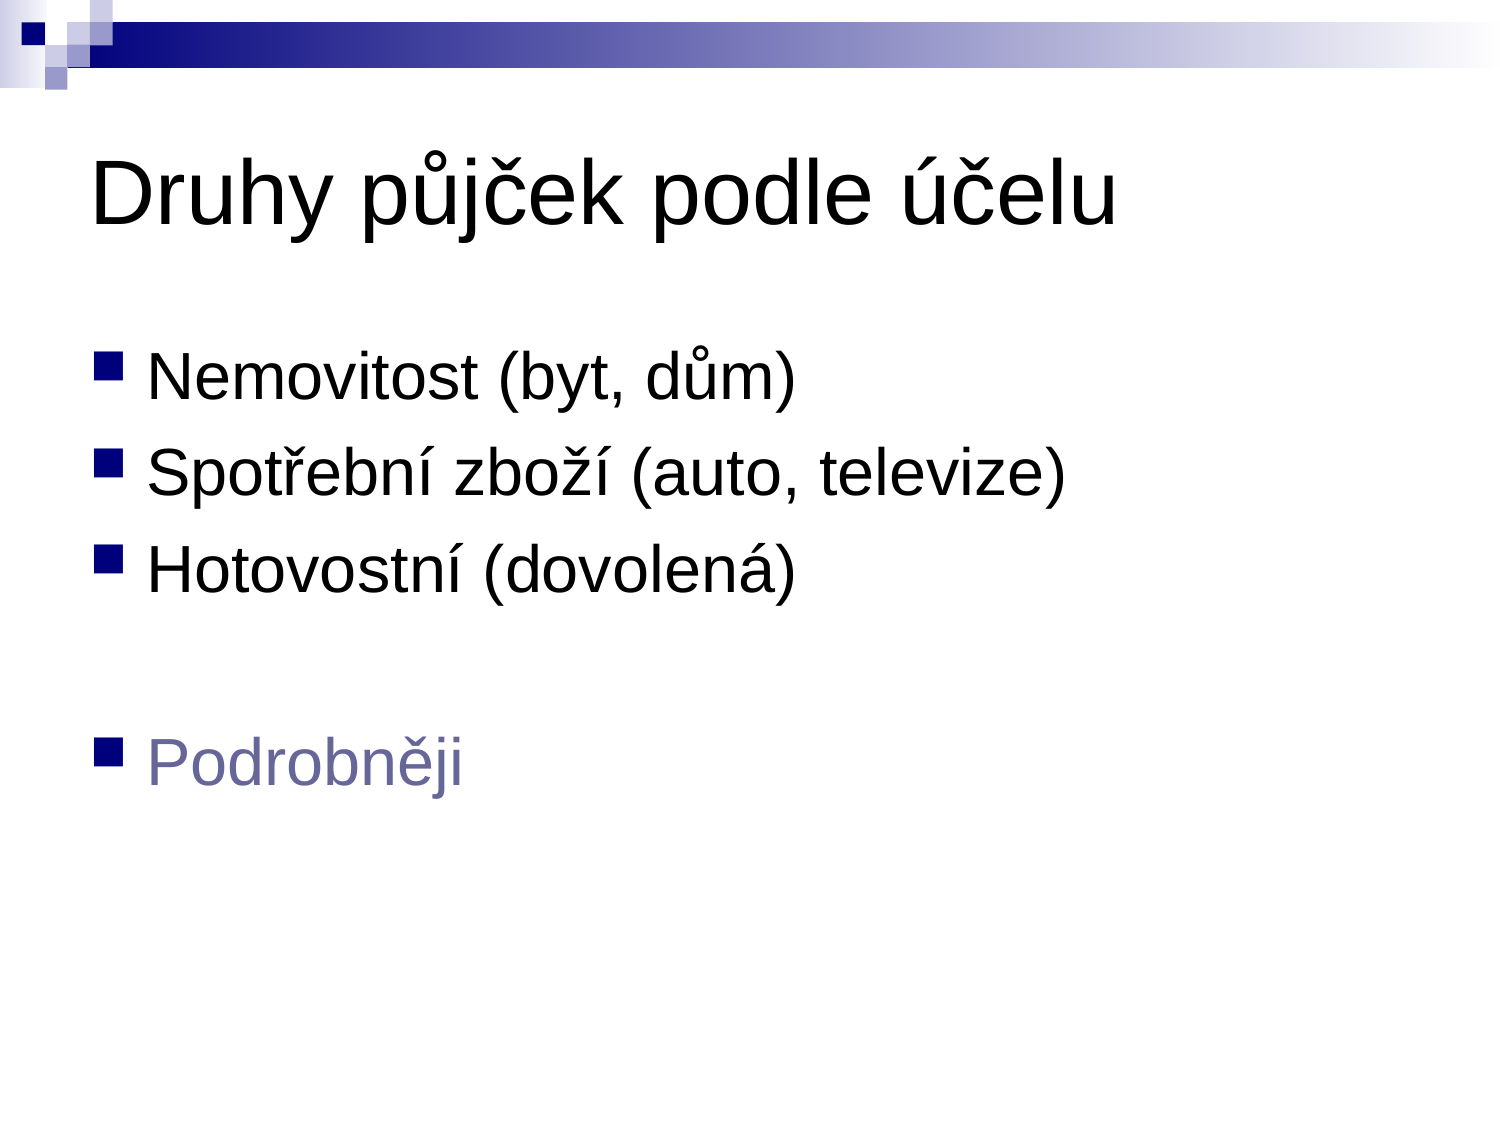

# Druhy půjček podle účelu
Nemovitost (byt, dům)
Spotřební zboží (auto, televize)
Hotovostní (dovolená)
Podrobněji